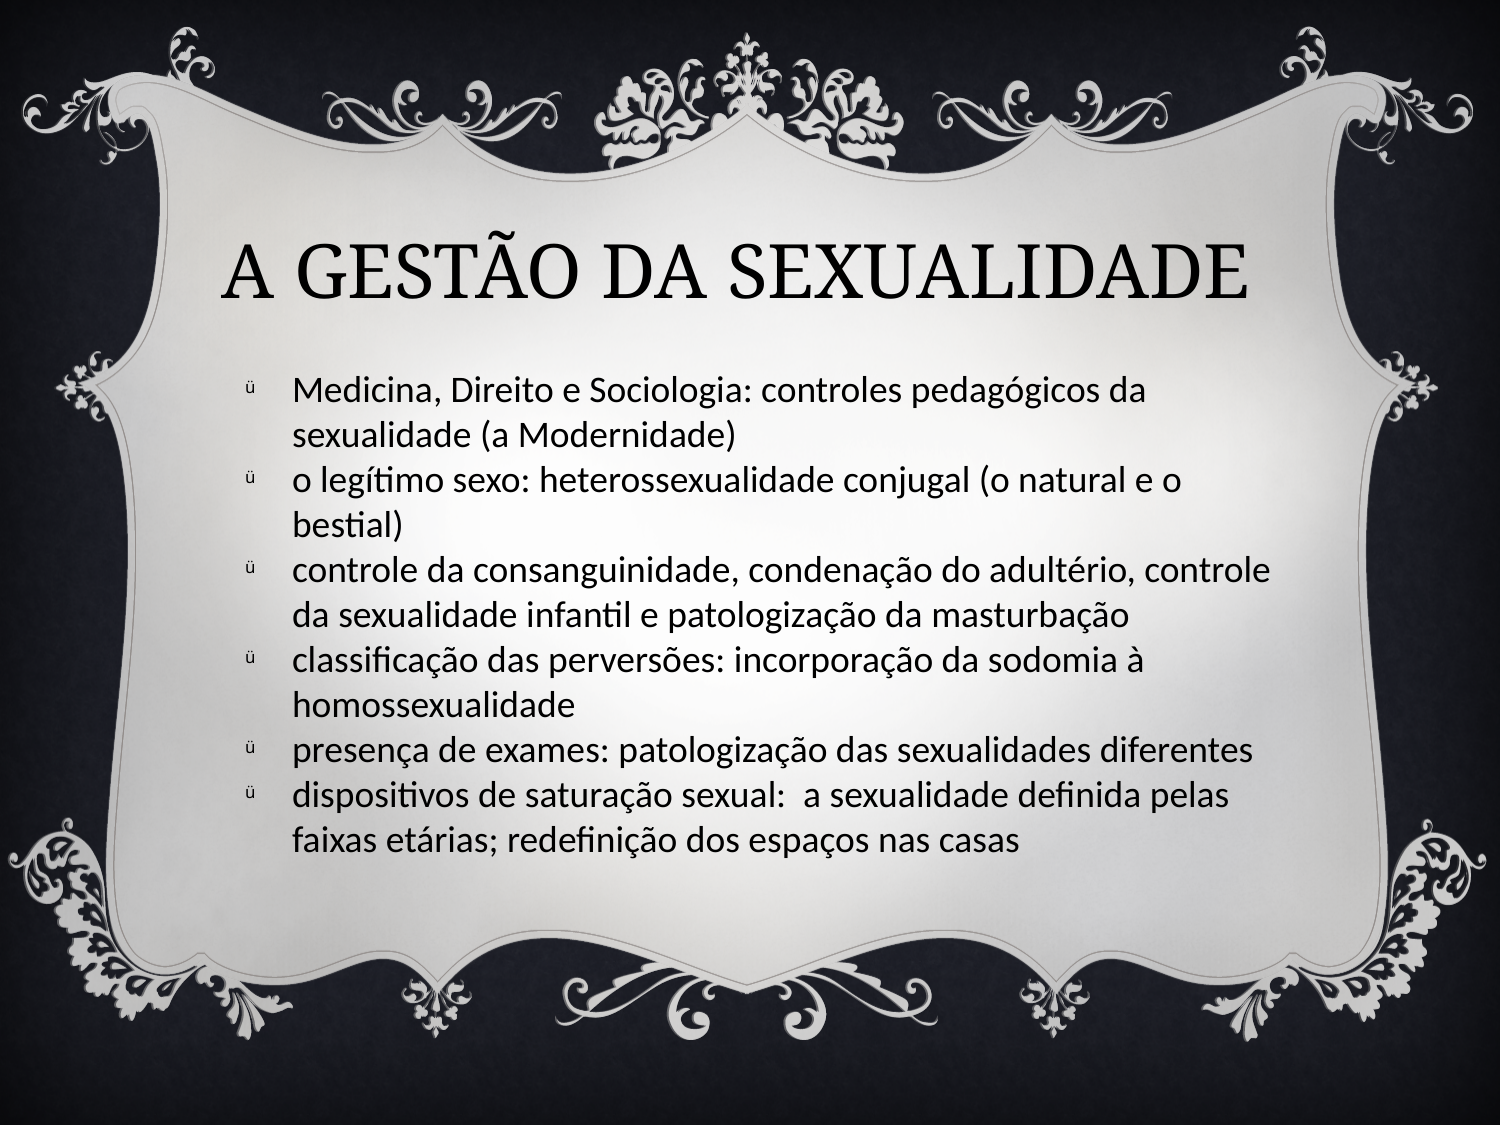

A GESTÃO DA SEXUALIDADE
Medicina, Direito e Sociologia: controles pedagógicos da sexualidade (a Modernidade)
o legítimo sexo: heterossexualidade conjugal (o natural e o bestial)
controle da consanguinidade, condenação do adultério, controle da sexualidade infantil e patologização da masturbação
classificação das perversões: incorporação da sodomia à homossexualidade
presença de exames: patologização das sexualidades diferentes
dispositivos de saturação sexual: a sexualidade definida pelas faixas etárias; redefinição dos espaços nas casas